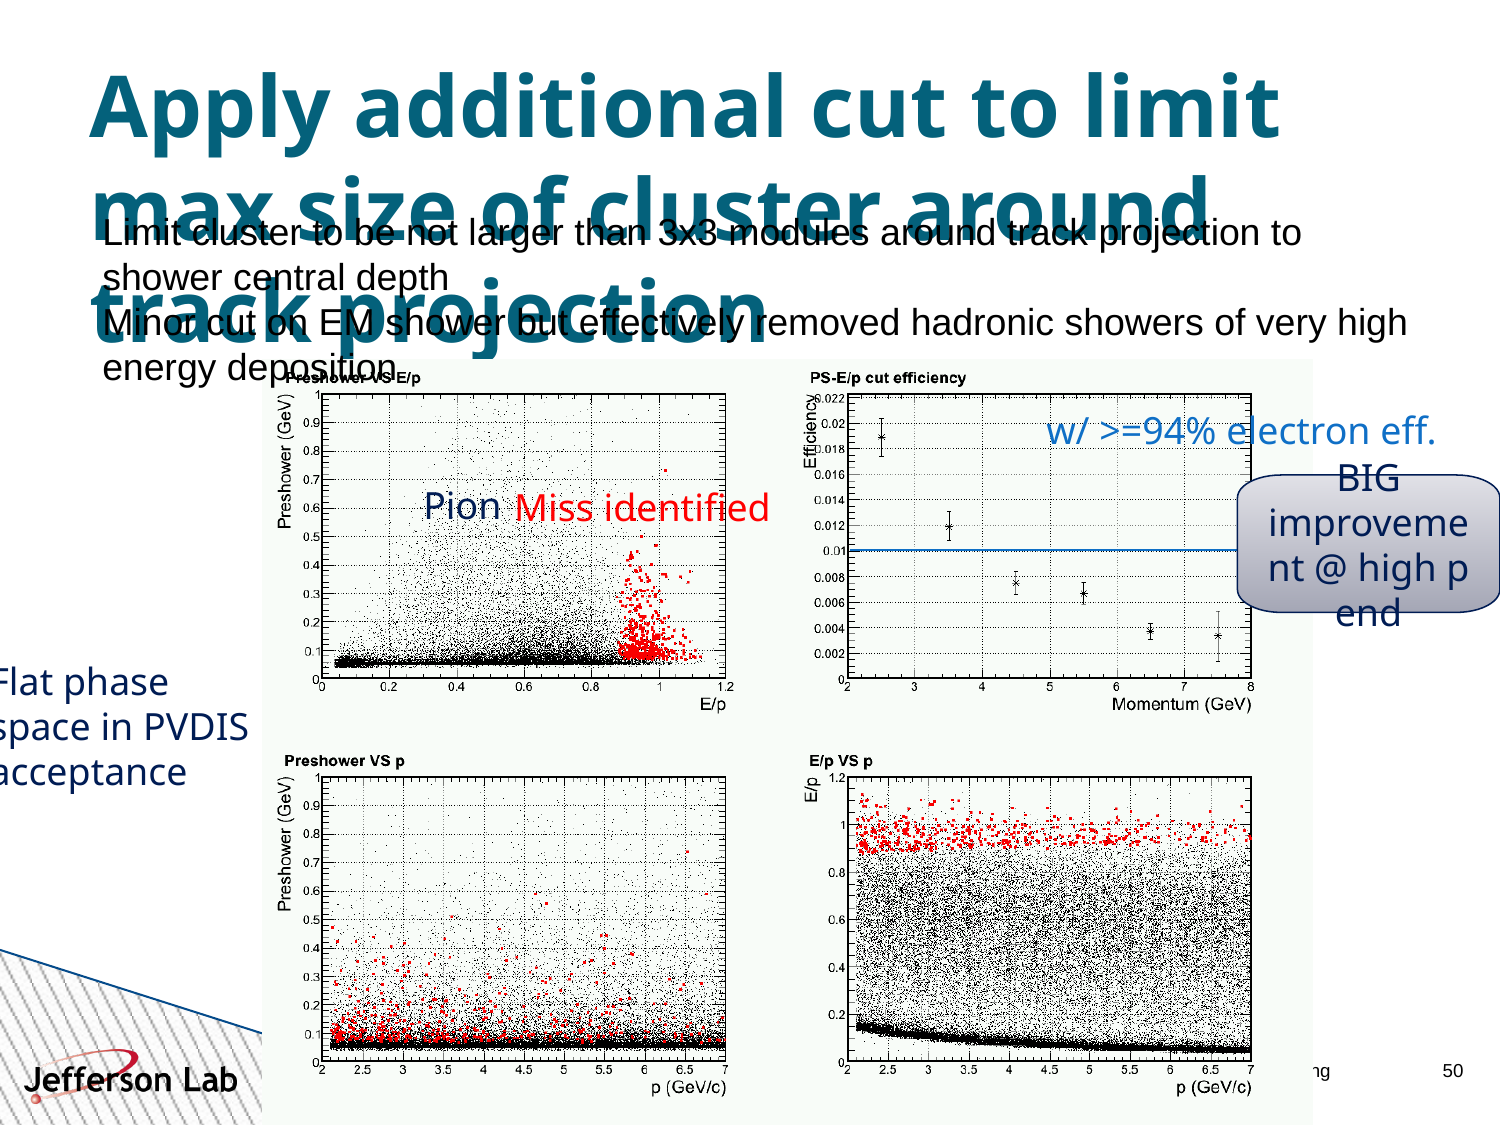

Apply additional cut to limit max size of cluster around track projection
Limit cluster to be not larger than 3x3 modules around track projection to shower central depth
Minor cut on EM shower but effectively removed hadronic showers of very high energy deposition
w/ >=94% electron eff.
Pion
BIG improvement @ high p end
Miss identified
Flat phase
space in PVDIS
acceptance
SoLID Collaboration Meeting